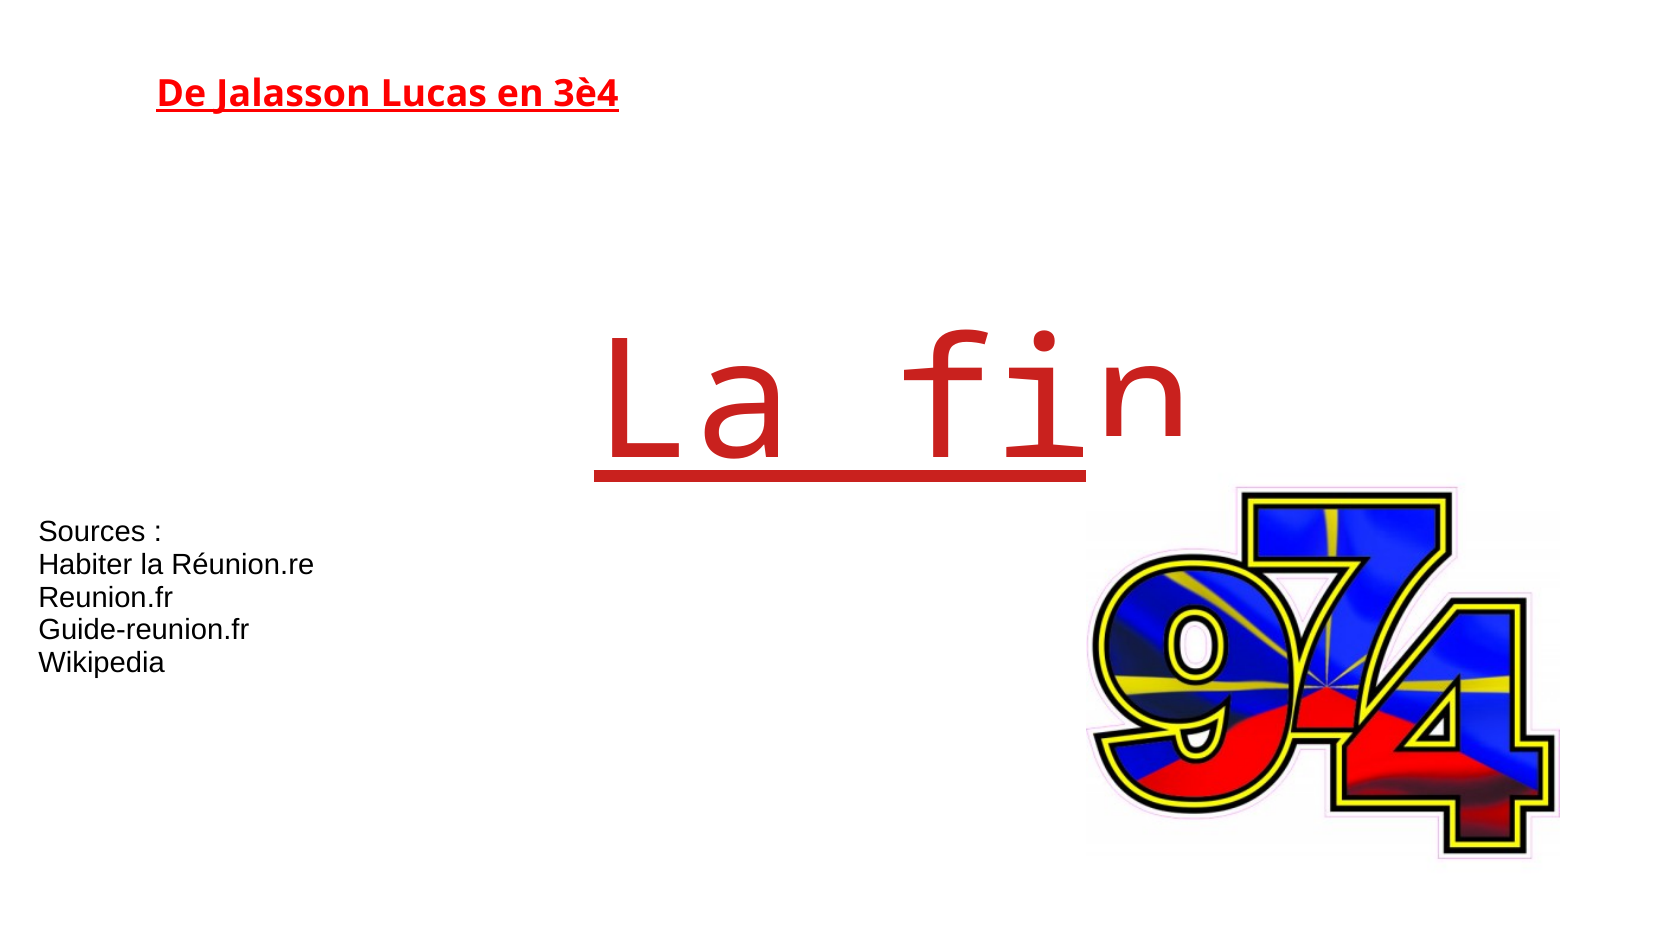

De Jalasson Lucas en 3è4
La fin
Sources :
Habiter la Réunion.re
Reunion.fr
Guide-reunion.fr
Wikipedia